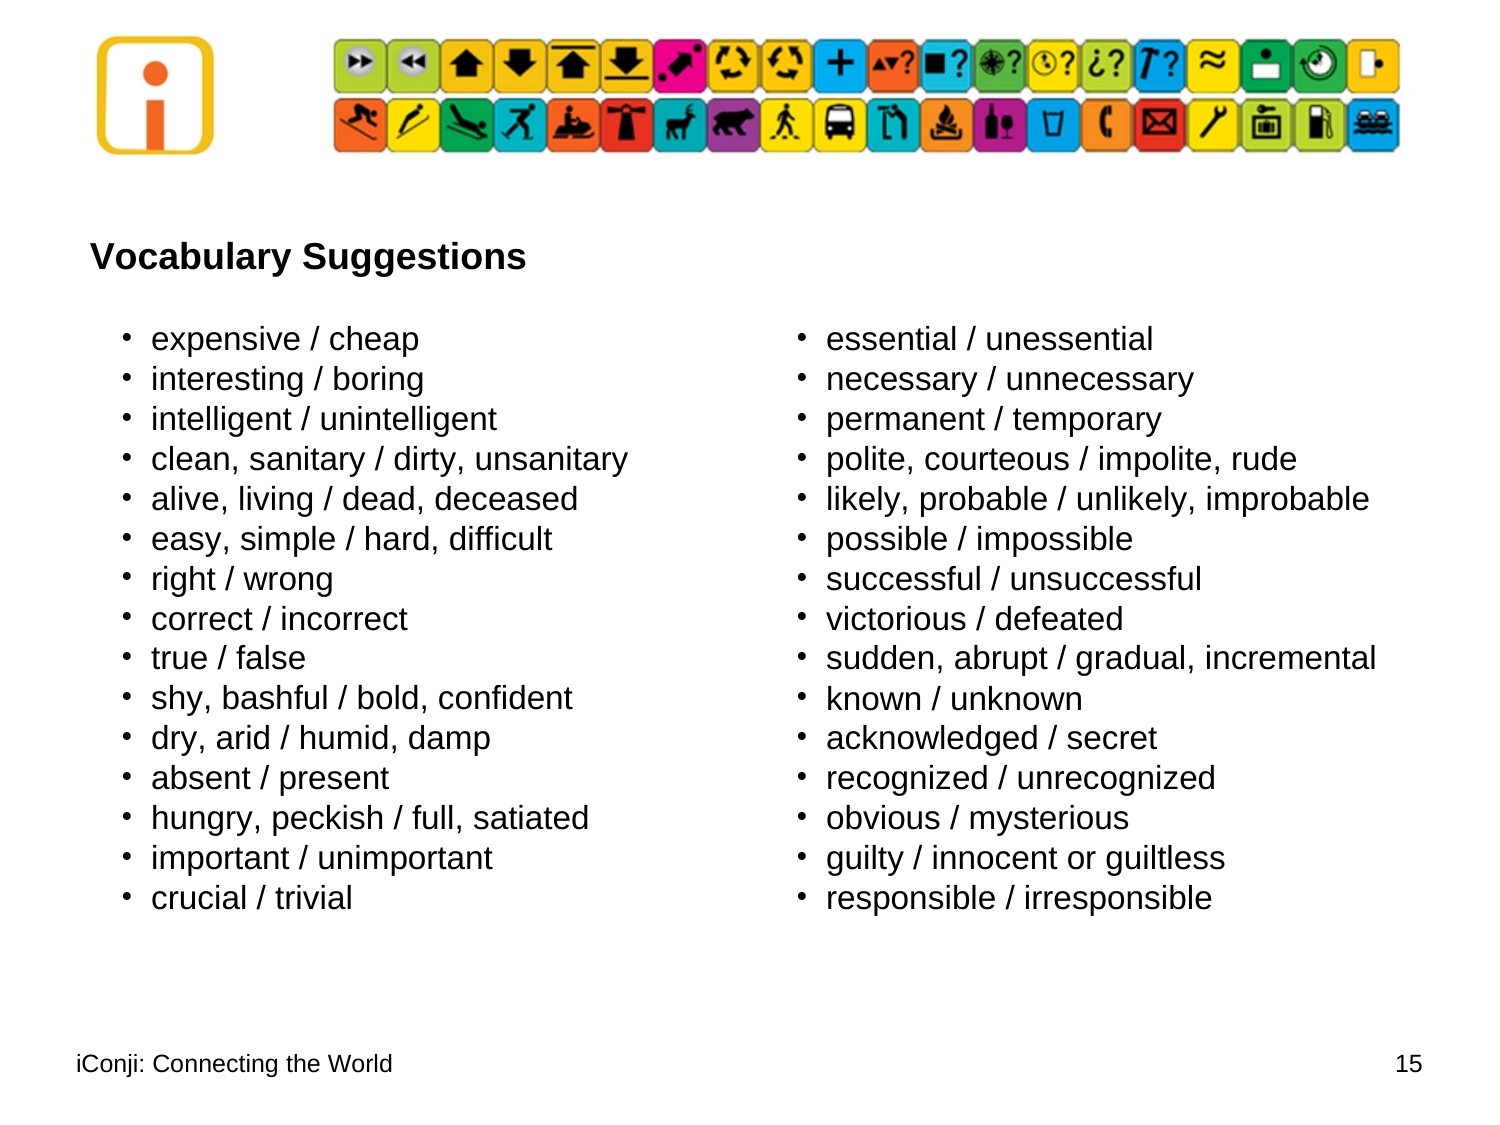

Vocabulary Suggestions
 expensive / cheap
 interesting / boring
 intelligent / unintelligent
 clean, sanitary / dirty, unsanitary
 alive, living / dead, deceased
 easy, simple / hard, difficult
 right / wrong
 correct / incorrect
 true / false
 shy, bashful / bold, confident
 dry, arid / humid, damp
 absent / present
 hungry, peckish / full, satiated
 important / unimportant
 crucial / trivial
 essential / unessential
 necessary / unnecessary
 permanent / temporary
 polite, courteous / impolite, rude
 likely, probable / unlikely, improbable
 possible / impossible
 successful / unsuccessful
 victorious / defeated
 sudden, abrupt / gradual, incremental
 known / unknown
 acknowledged / secret
 recognized / unrecognized
 obvious / mysterious
 guilty / innocent or guiltless
 responsible / irresponsible
15